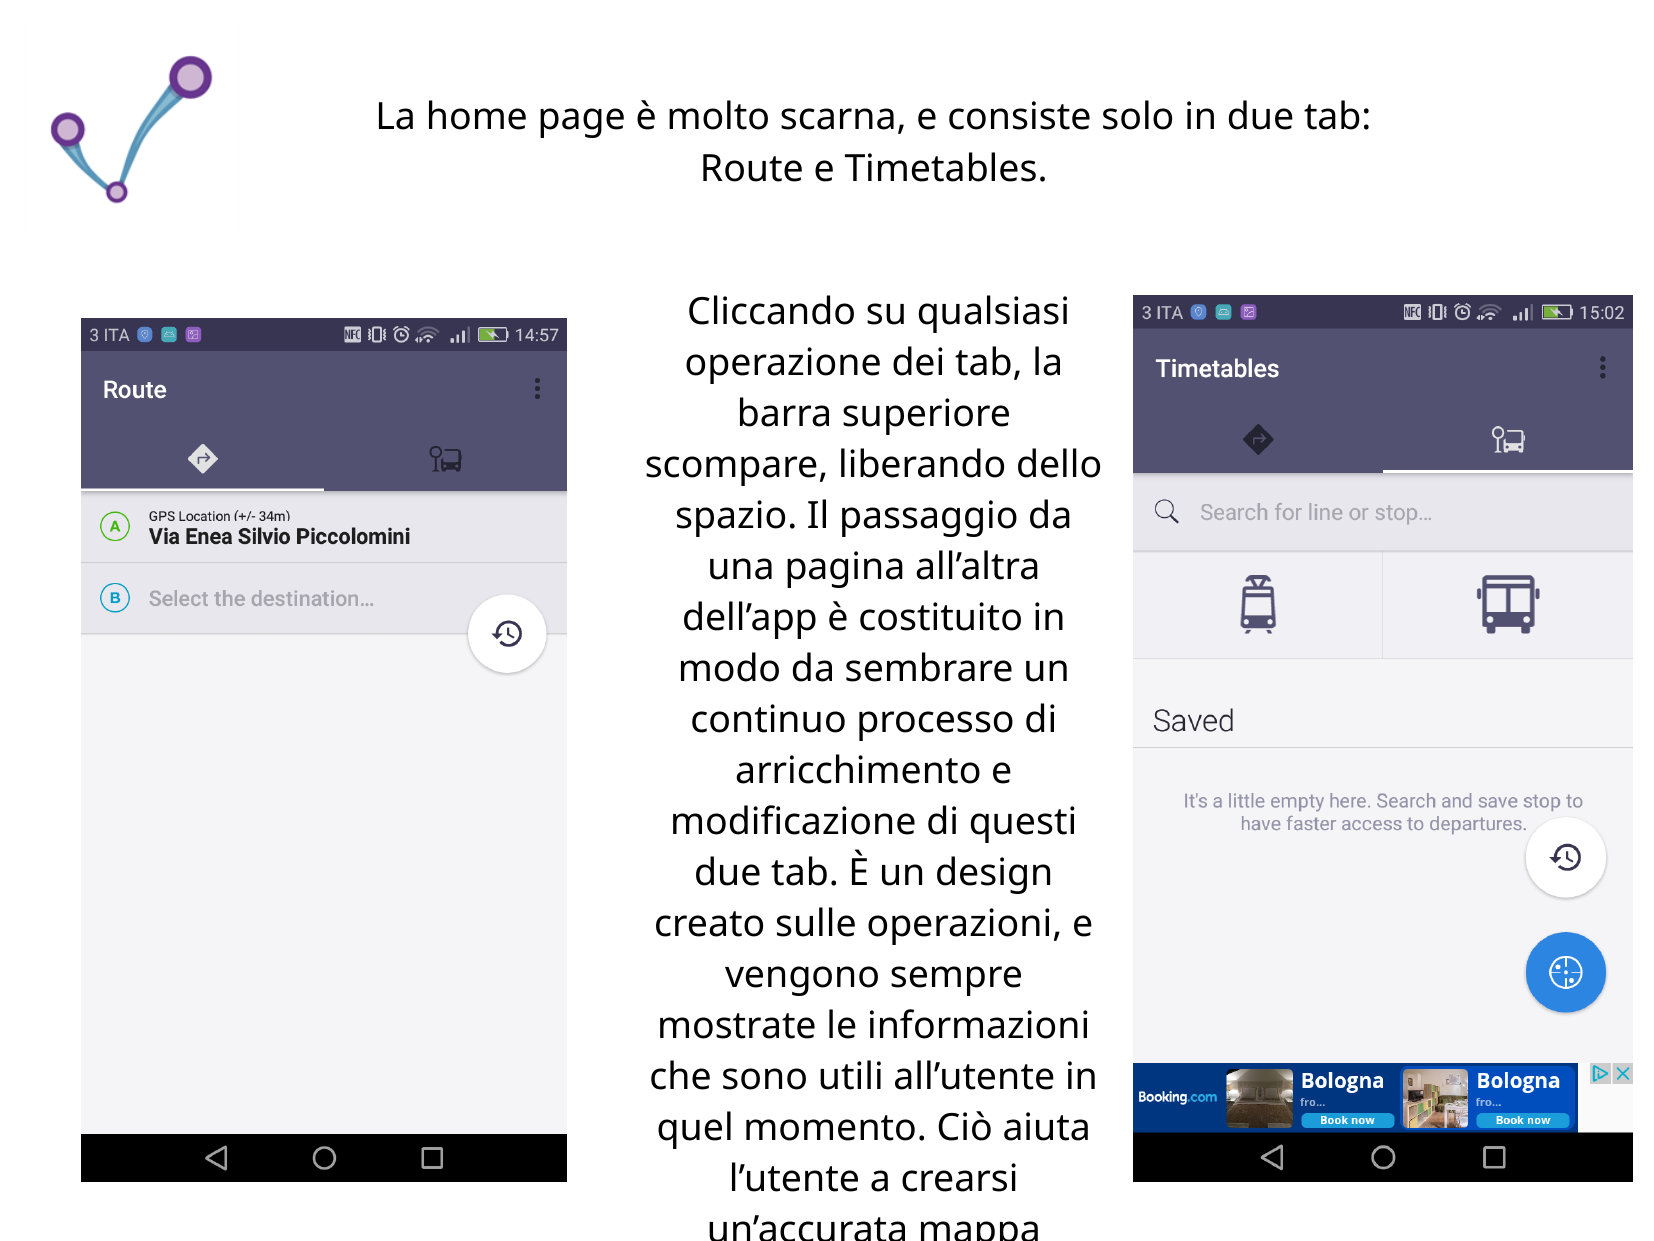

La home page è molto scarna, e consiste solo in due tab: Route e Timetables.
 Cliccando su qualsiasi operazione dei tab, la barra superiore scompare, liberando dello spazio. Il passaggio da una pagina all’altra dell’app è costituito in modo da sembrare un continuo processo di arricchimento e modificazione di questi due tab. È un design creato sulle operazioni, e vengono sempre mostrate le informazioni che sono utili all’utente in quel momento. Ciò aiuta l’utente a crearsi un’accurata mappa mentale dell’app.